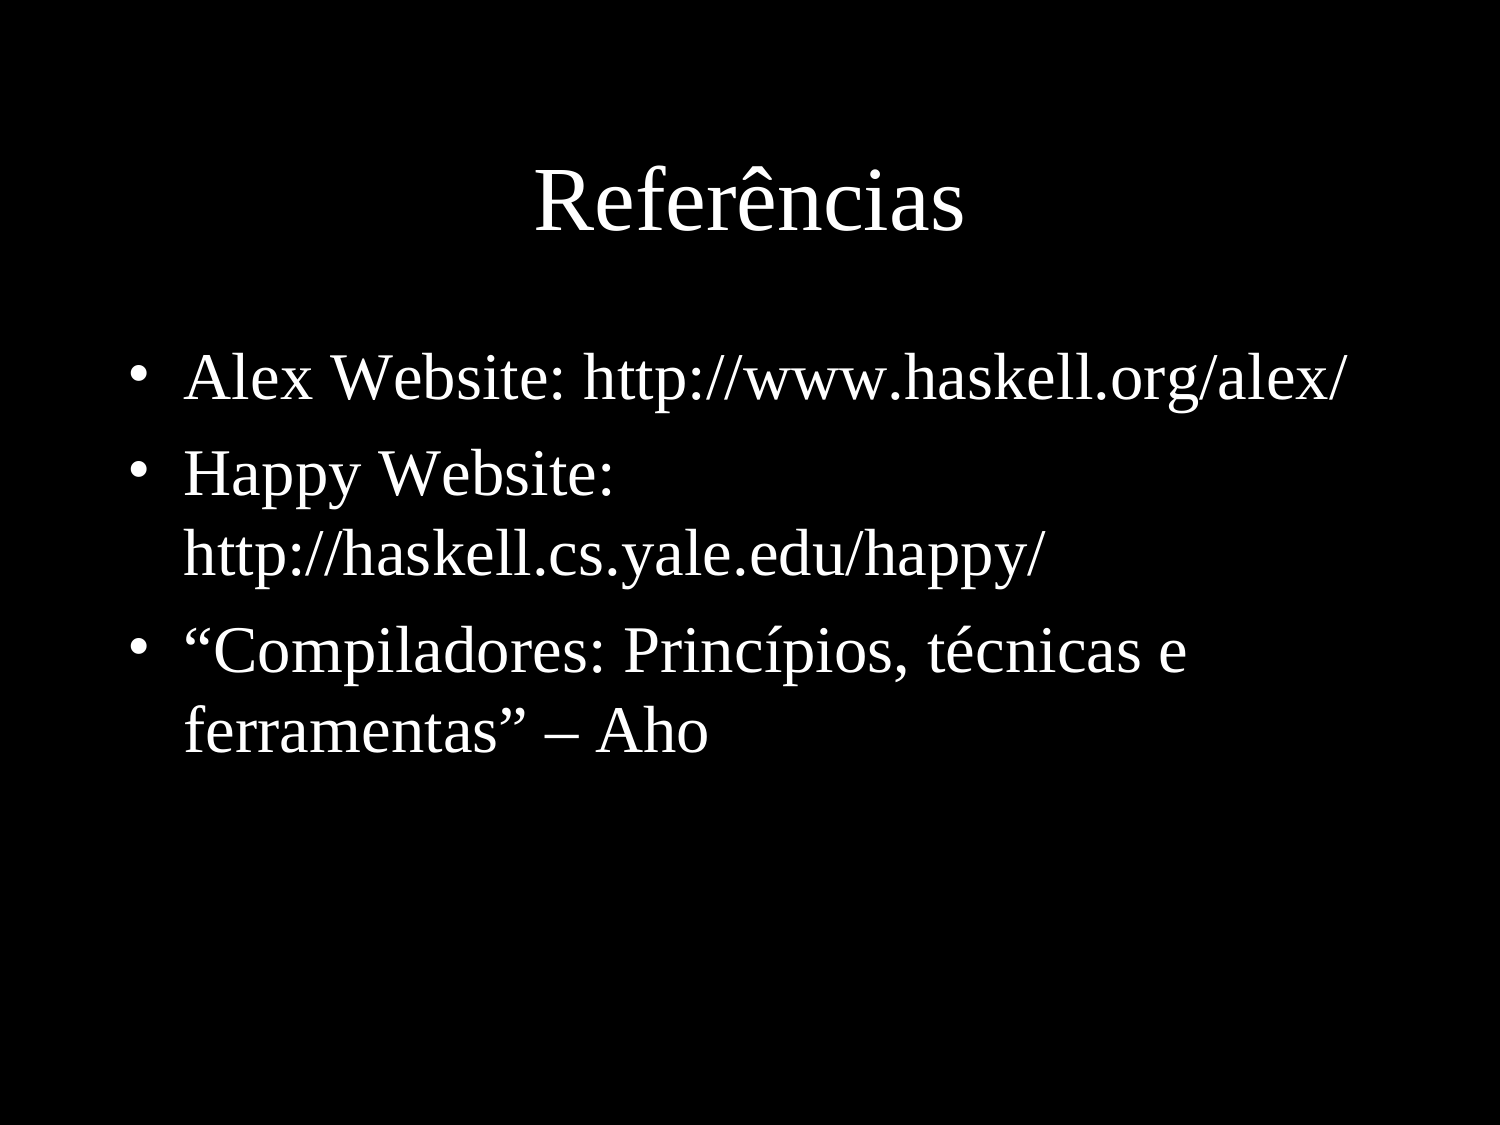

# Referências
Alex Website: http://www.haskell.org/alex/
Happy Website: http://haskell.cs.yale.edu/happy/
“Compiladores: Princípios, técnicas e ferramentas” – Aho